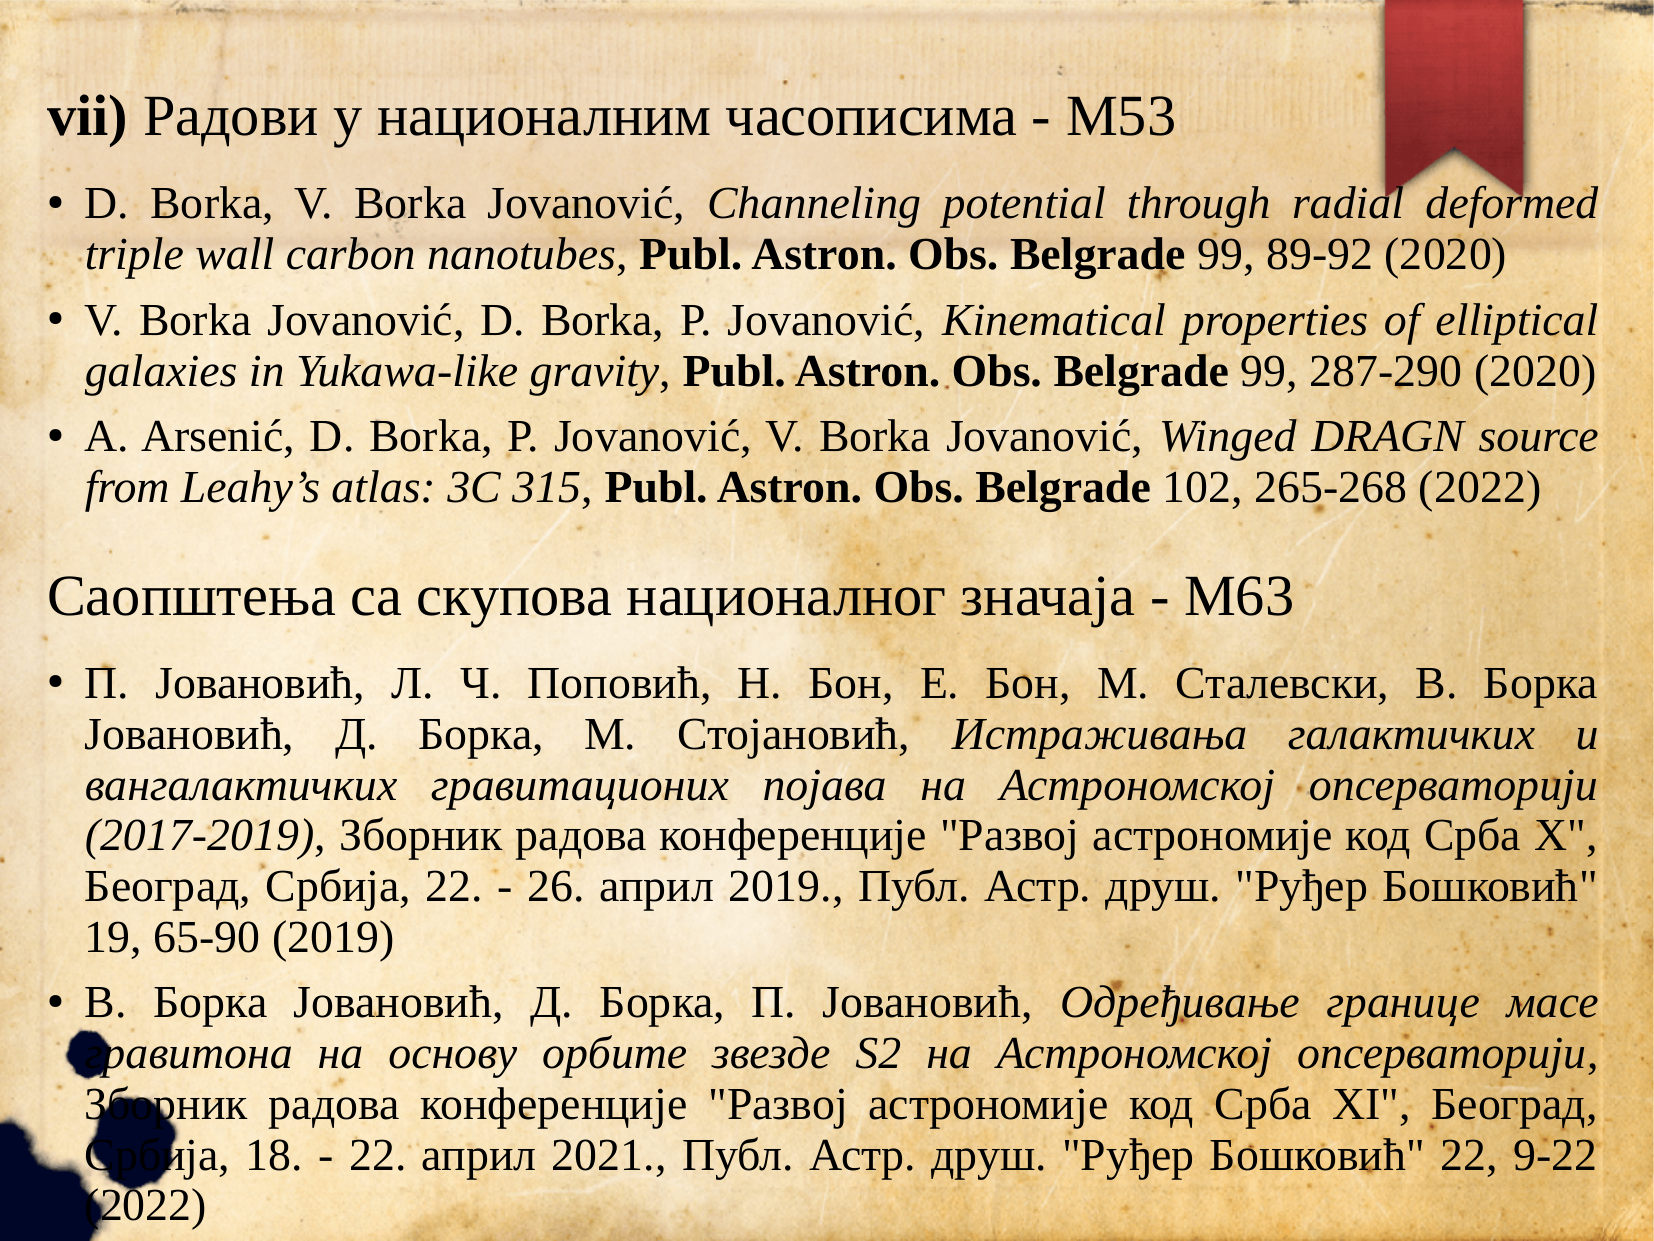

# vii) Радови у националним часописима - М53
D. Borka, V. Borka Jovanović, Channeling potential through radial deformed triple wall carbon nanotubes, Publ. Astron. Obs. Belgrade 99, 89-92 (2020)
V. Borka Jovanović, D. Borka, P. Jovanović, Kinematical properties of elliptical galaxies in Yukawa-like gravity, Publ. Astron. Obs. Belgrade 99, 287-290 (2020)
A. Arsenić, D. Borka, P. Jovanović, V. Borka Jovanović, Winged DRAGN source from Leahy’s atlas: 3C 315, Publ. Astron. Obs. Belgrade 102, 265-268 (2022)
Саопштења са скупова националног значаја - М63
П. Јовановић, Л. Ч. Поповић, Н. Бон, Е. Бон, М. Сталевски, В. Борка Јовановић, Д. Борка, М. Стојановић, Истраживања галактичких и вангалактичких гравитационих појава на Астрономској опсерваторији (2017-2019), Зборник радова конференције "Развој астрономије код Срба X", Београд, Србија, 22. - 26. април 2019., Публ. Астр. друш. "Руђер Бошковић" 19, 65-90 (2019)
В. Борка Јовановић, Д. Борка, П. Јовановић, Одређивање границе масе гравитона на основу орбите звезде S2 на Астрономској опсерваторији, Зборник радова конференције "Развој астрономије код Срба XI", Београд, Србија, 18. - 22. април 2021., Публ. Астр. друш. "Руђер Бошковић" 22, 9-22 (2022)